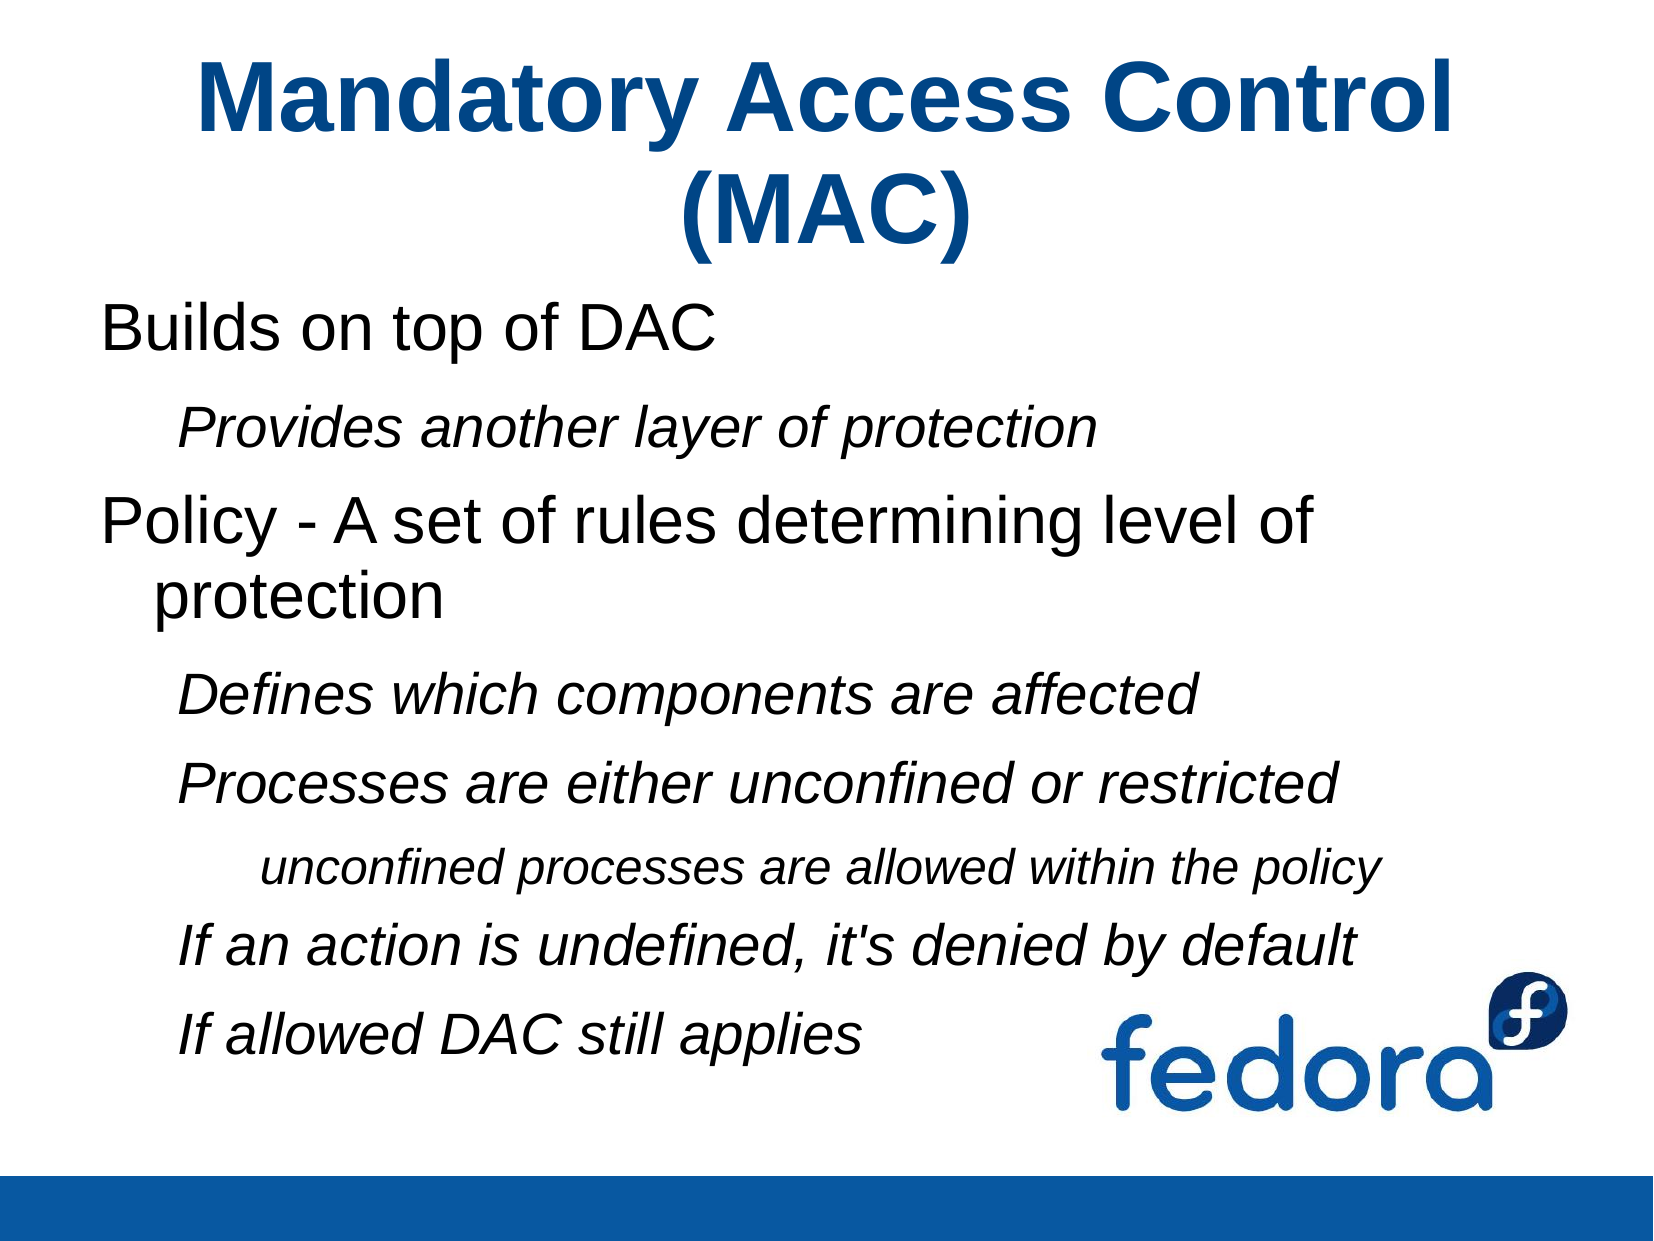

# Mandatory Access Control (MAC)
Builds on top of DAC
Provides another layer of protection
Policy - A set of rules determining level of protection
Defines which components are affected
Processes are either unconfined or restricted
unconfined processes are allowed within the policy
If an action is undefined, it's denied by default
If allowed DAC still applies